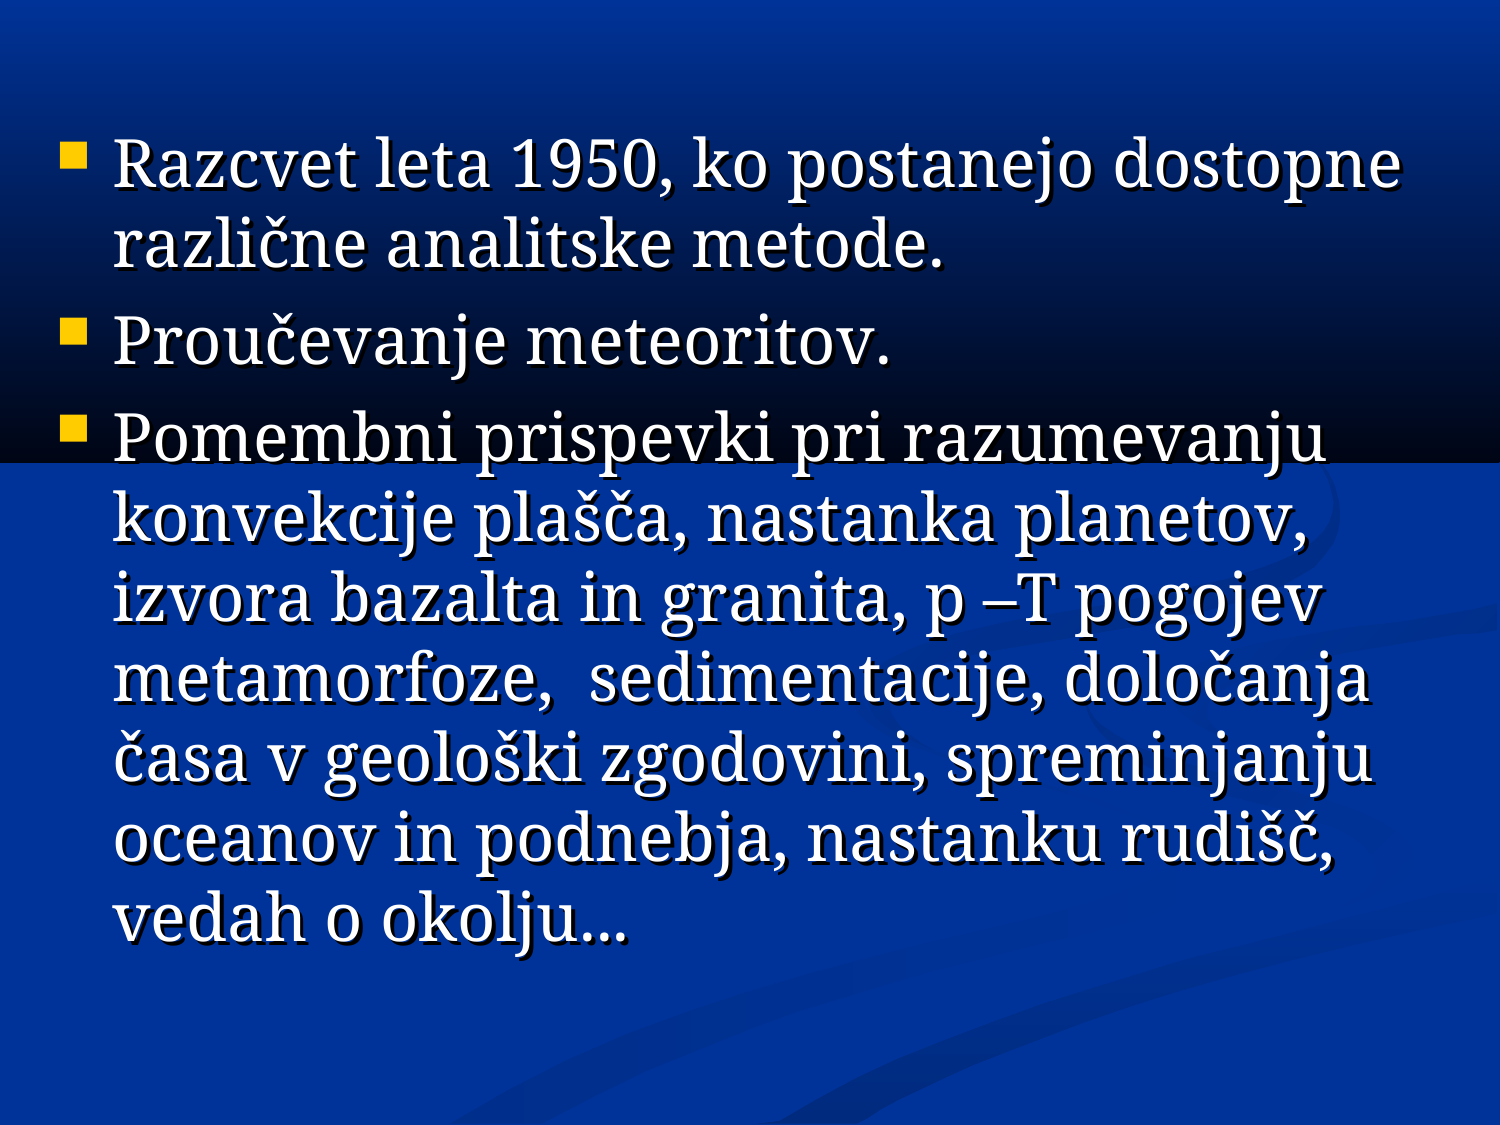

# Razcvet leta 1950, ko postanejo dostopne različne analitske metode.
Proučevanje meteoritov.
Pomembni prispevki pri razumevanju konvekcije plašča, nastanka planetov, izvora bazalta in granita, p –T pogojev metamorfoze, sedimentacije, določanja časa v geološki zgodovini, spreminjanju oceanov in podnebja, nastanku rudišč, vedah o okolju...